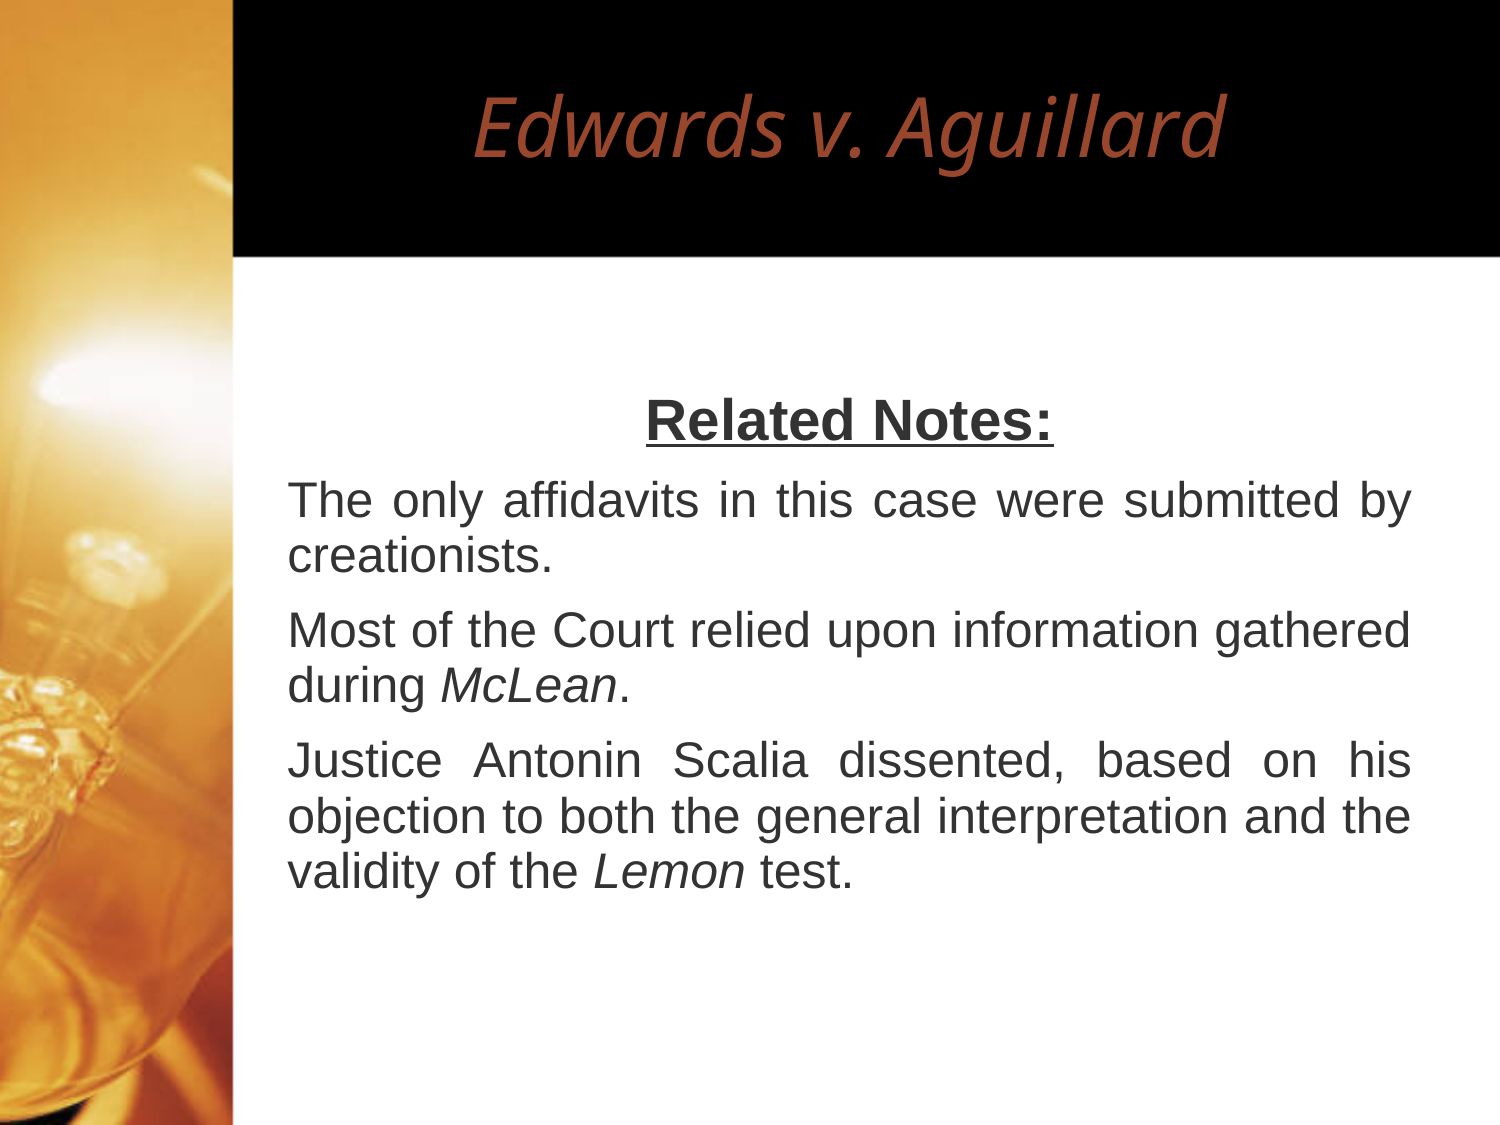

# Edwards v. Aguillard
Related Notes:
The only affidavits in this case were submitted by creationists.
Most of the Court relied upon information gathered during McLean.
Justice Antonin Scalia dissented, based on his objection to both the general interpretation and the validity of the Lemon test.